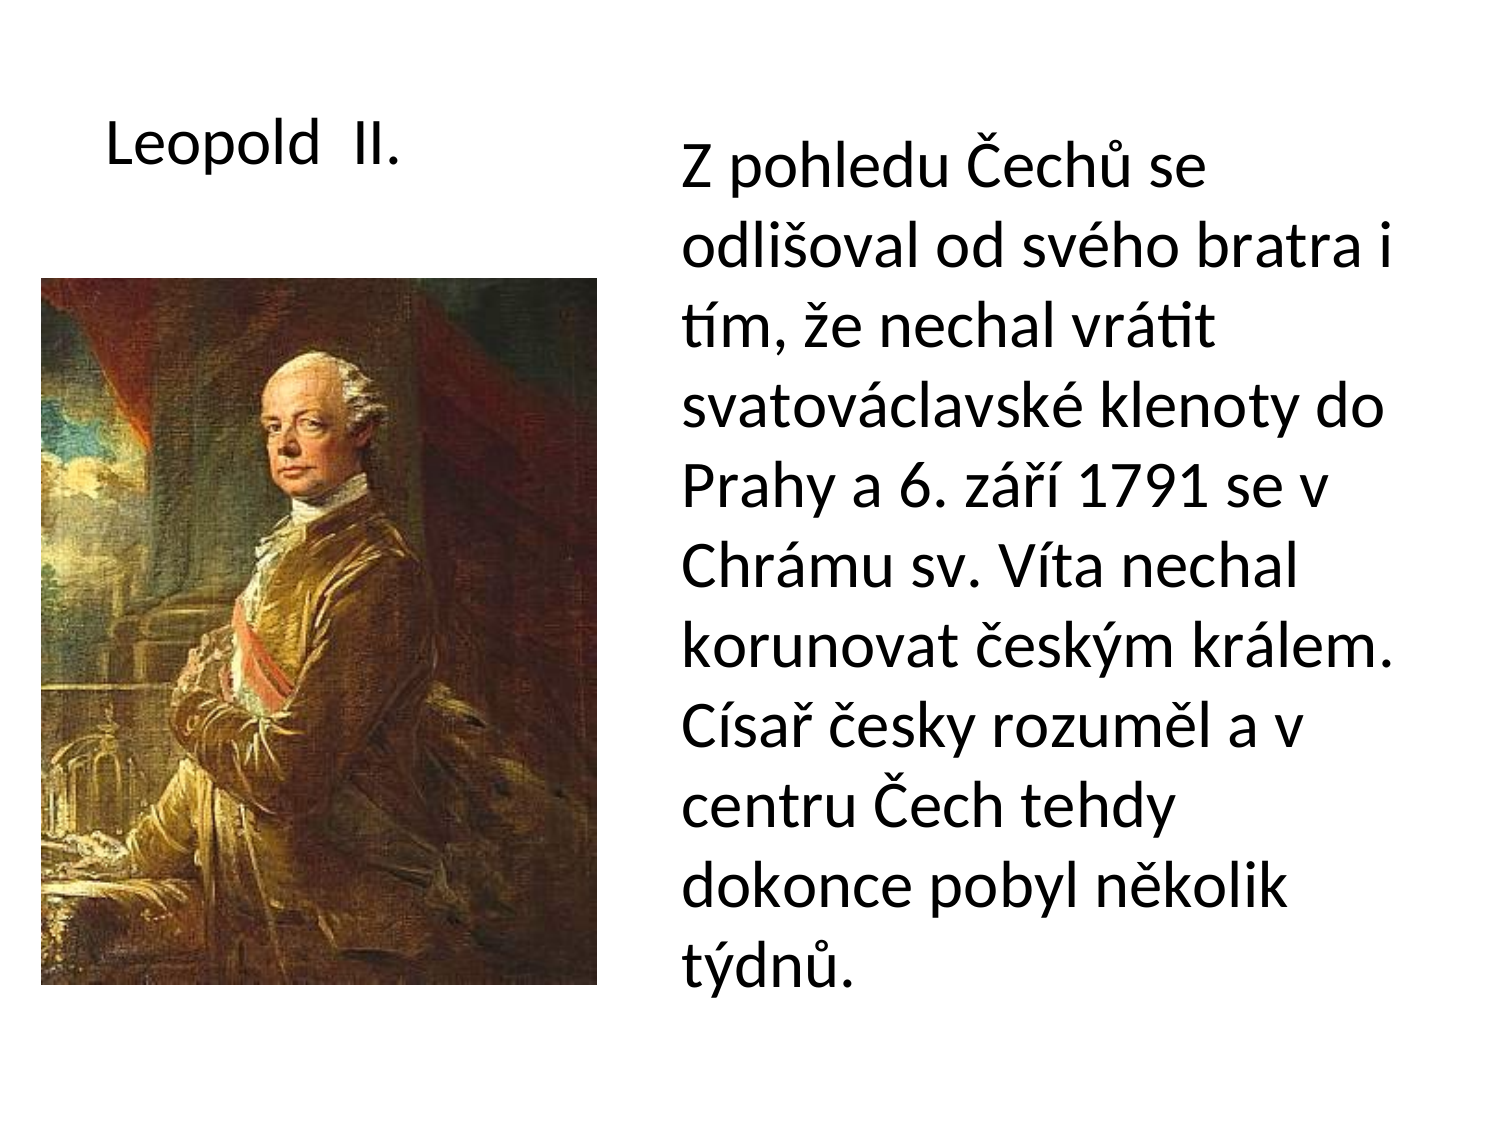

Leopold II.
Z pohledu Čechů se odlišoval od svého bratra i tím, že nechal vrátit svatováclavské klenoty do Prahy a 6. září 1791 se v Chrámu sv. Víta nechal korunovat českým králem. Císař česky rozuměl a v centru Čech tehdy dokonce pobyl několik týdnů.